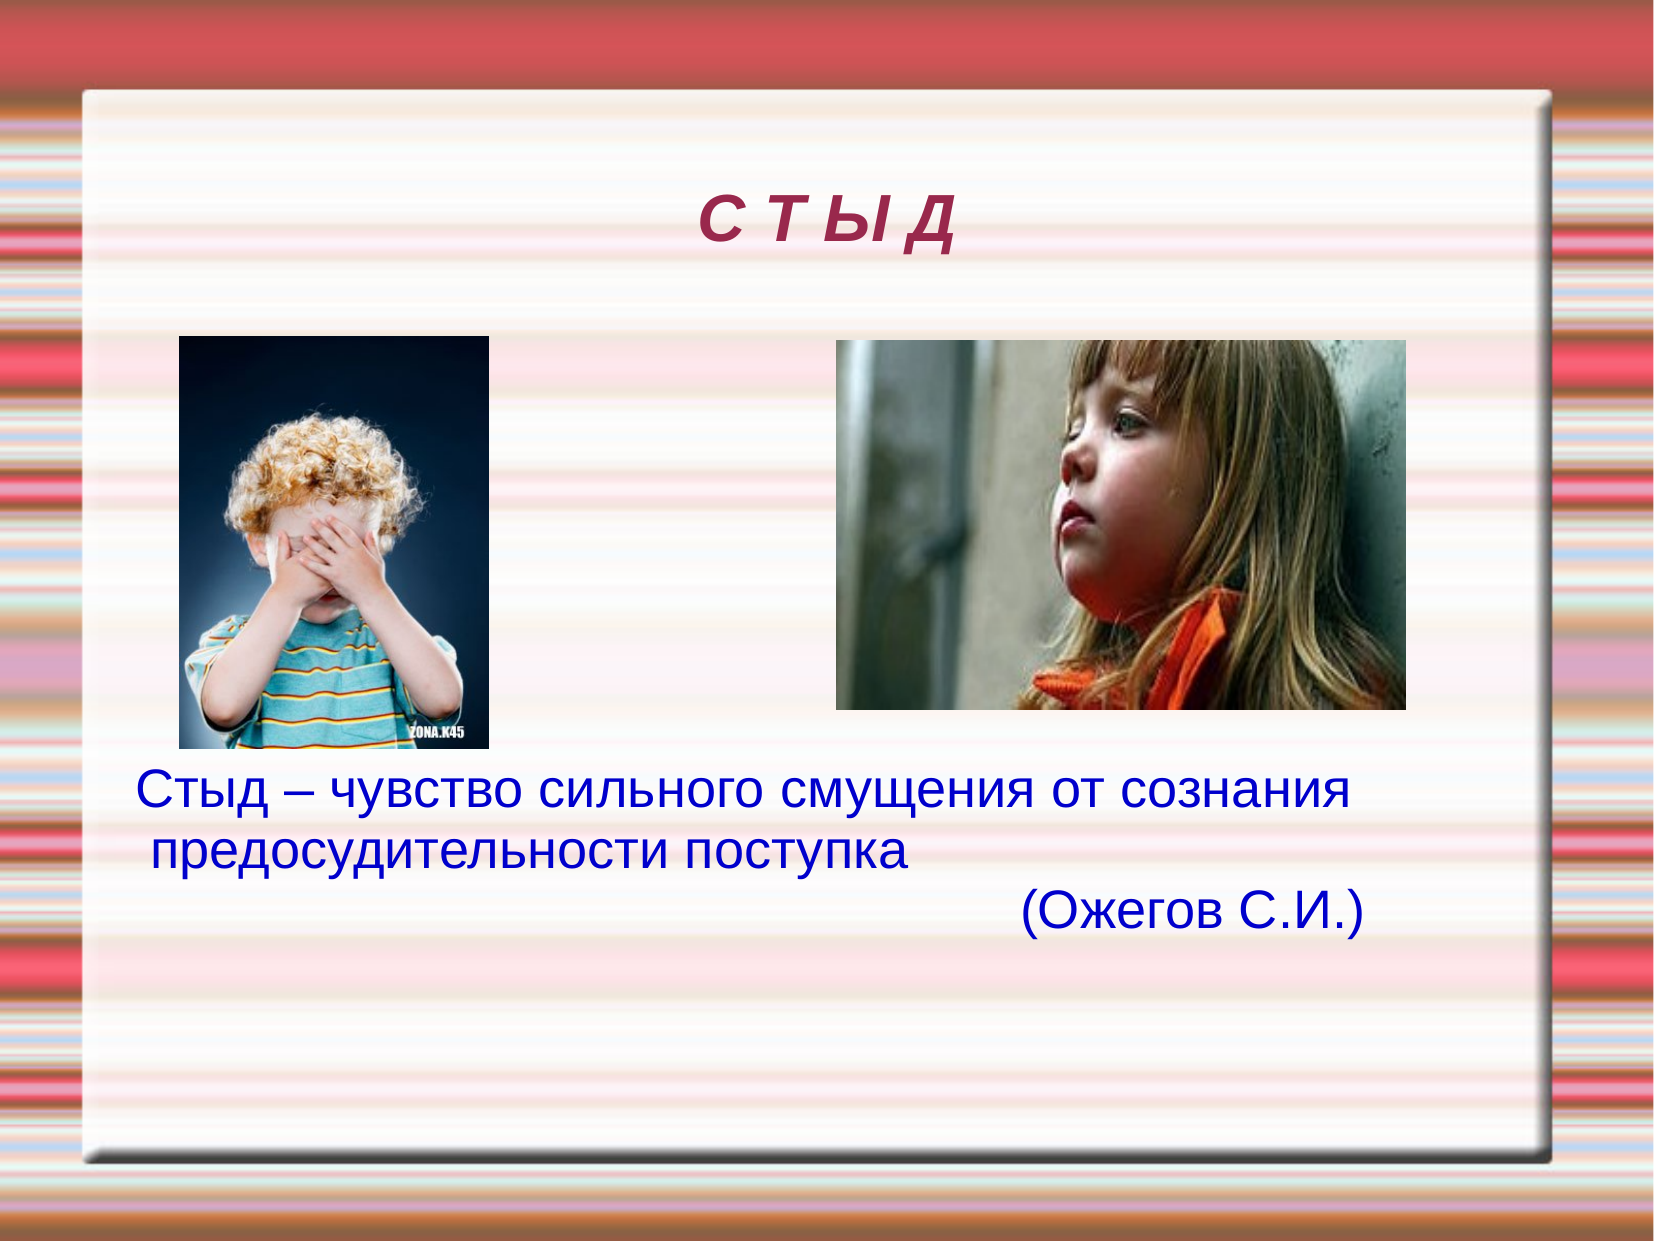

# С Т Ы Д
Стыд – чувство сильного смущения от сознания
 предосудительности поступка
 (Ожегов С.И.)